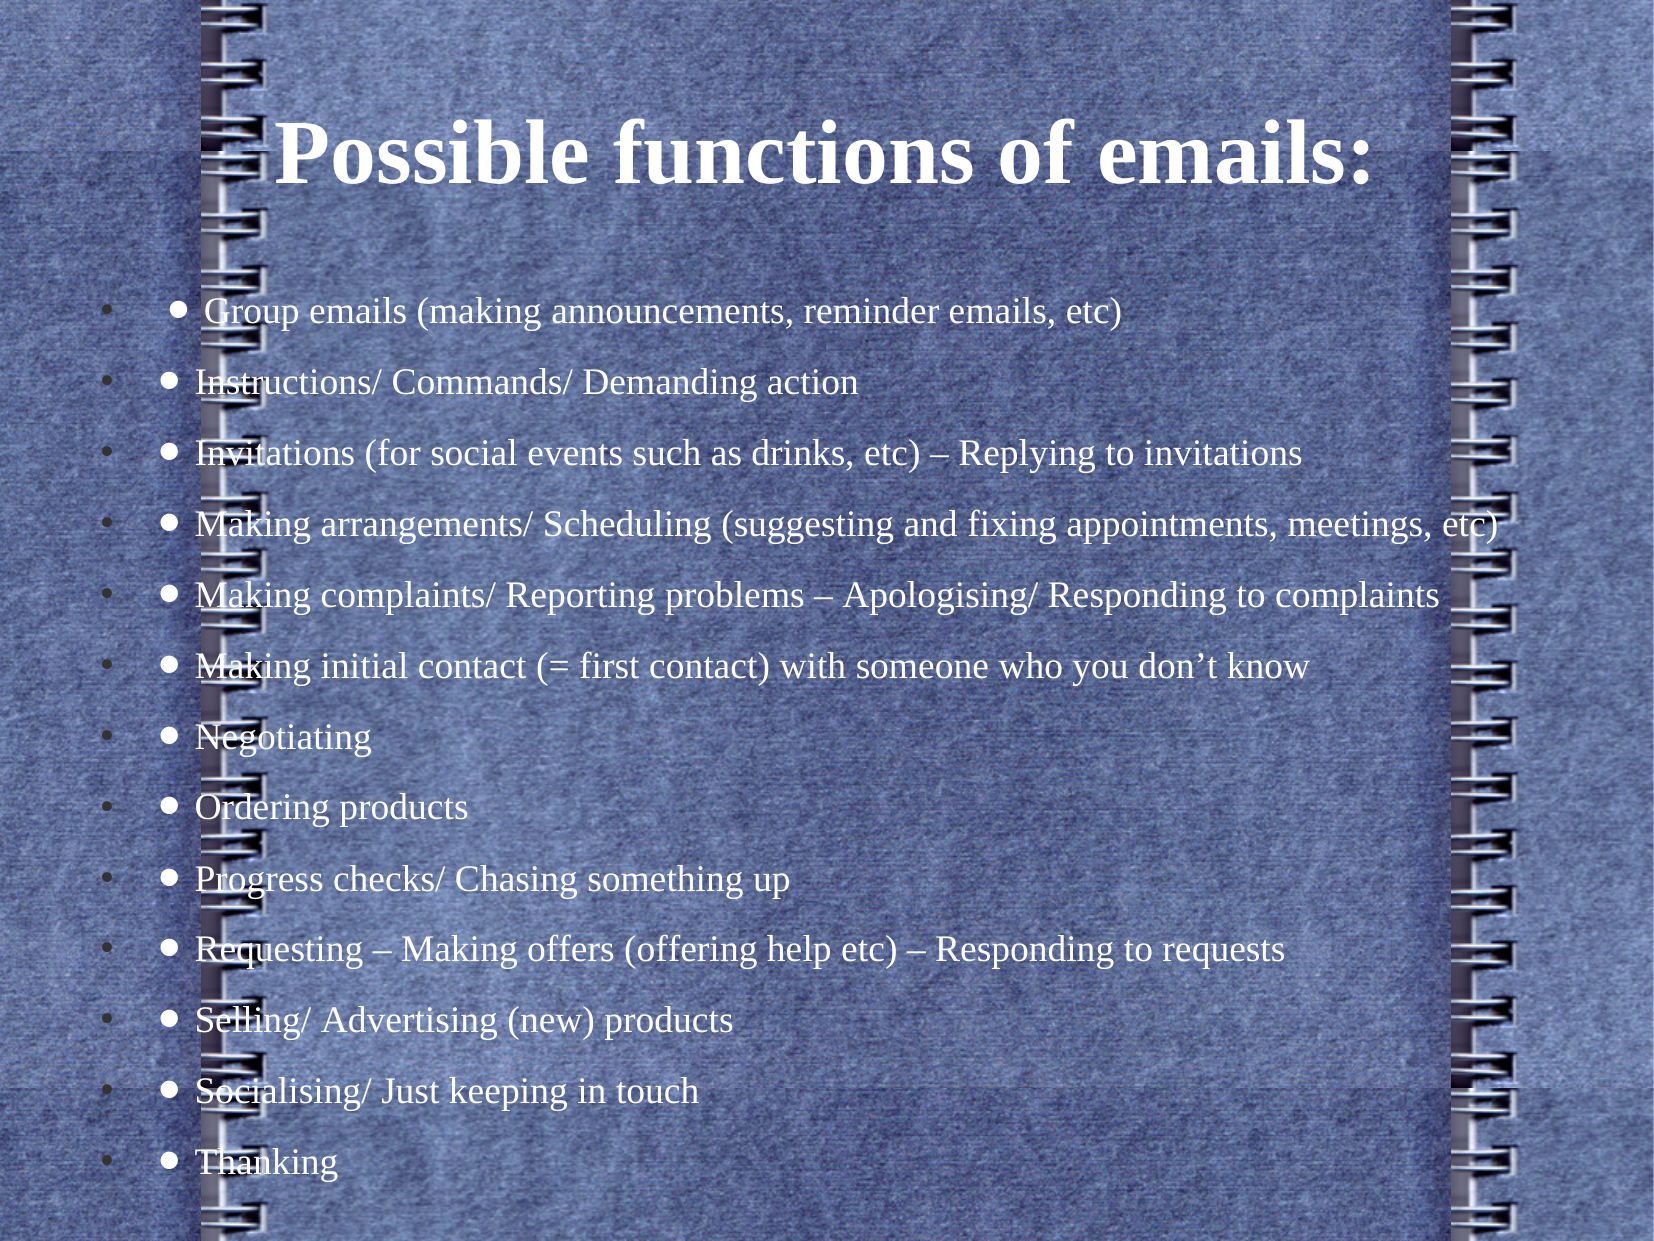

# Possible functions of emails:
 ⚫ Group emails (making announcements, reminder emails, etc)
⚫ Instructions/ Commands/ Demanding action
⚫ Invitations (for social events such as drinks, etc) – Replying to invitations
⚫ Making arrangements/ Scheduling (suggesting and fixing appointments, meetings, etc)
⚫ Making complaints/ Reporting problems – Apologising/ Responding to complaints
⚫ Making initial contact (= first contact) with someone who you don’t know
⚫ Negotiating
⚫ Ordering products
⚫ Progress checks/ Chasing something up
⚫ Requesting – Making offers (offering help etc) – Responding to requests
⚫ Selling/ Advertising (new) products
⚫ Socialising/ Just keeping in touch
⚫ Thanking